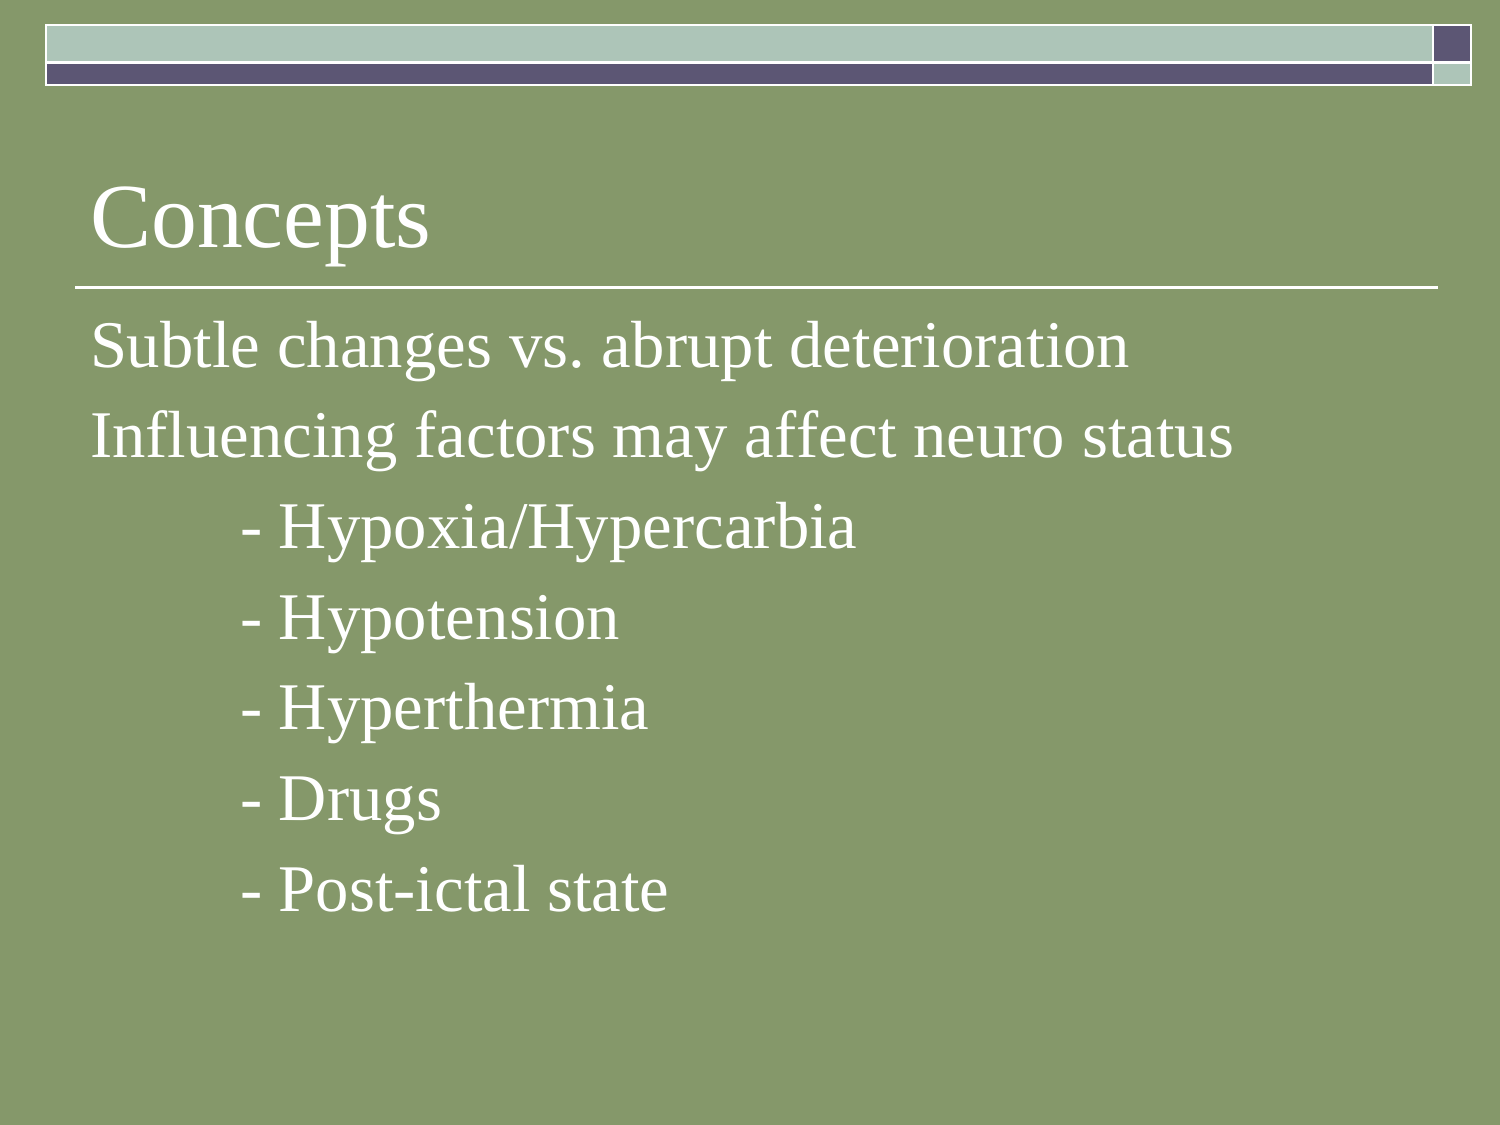

# Concepts
Subtle changes vs. abrupt deterioration
Influencing factors may affect neuro status
		- Hypoxia/Hypercarbia
		- Hypotension
		- Hyperthermia
		- Drugs
		- Post-ictal state